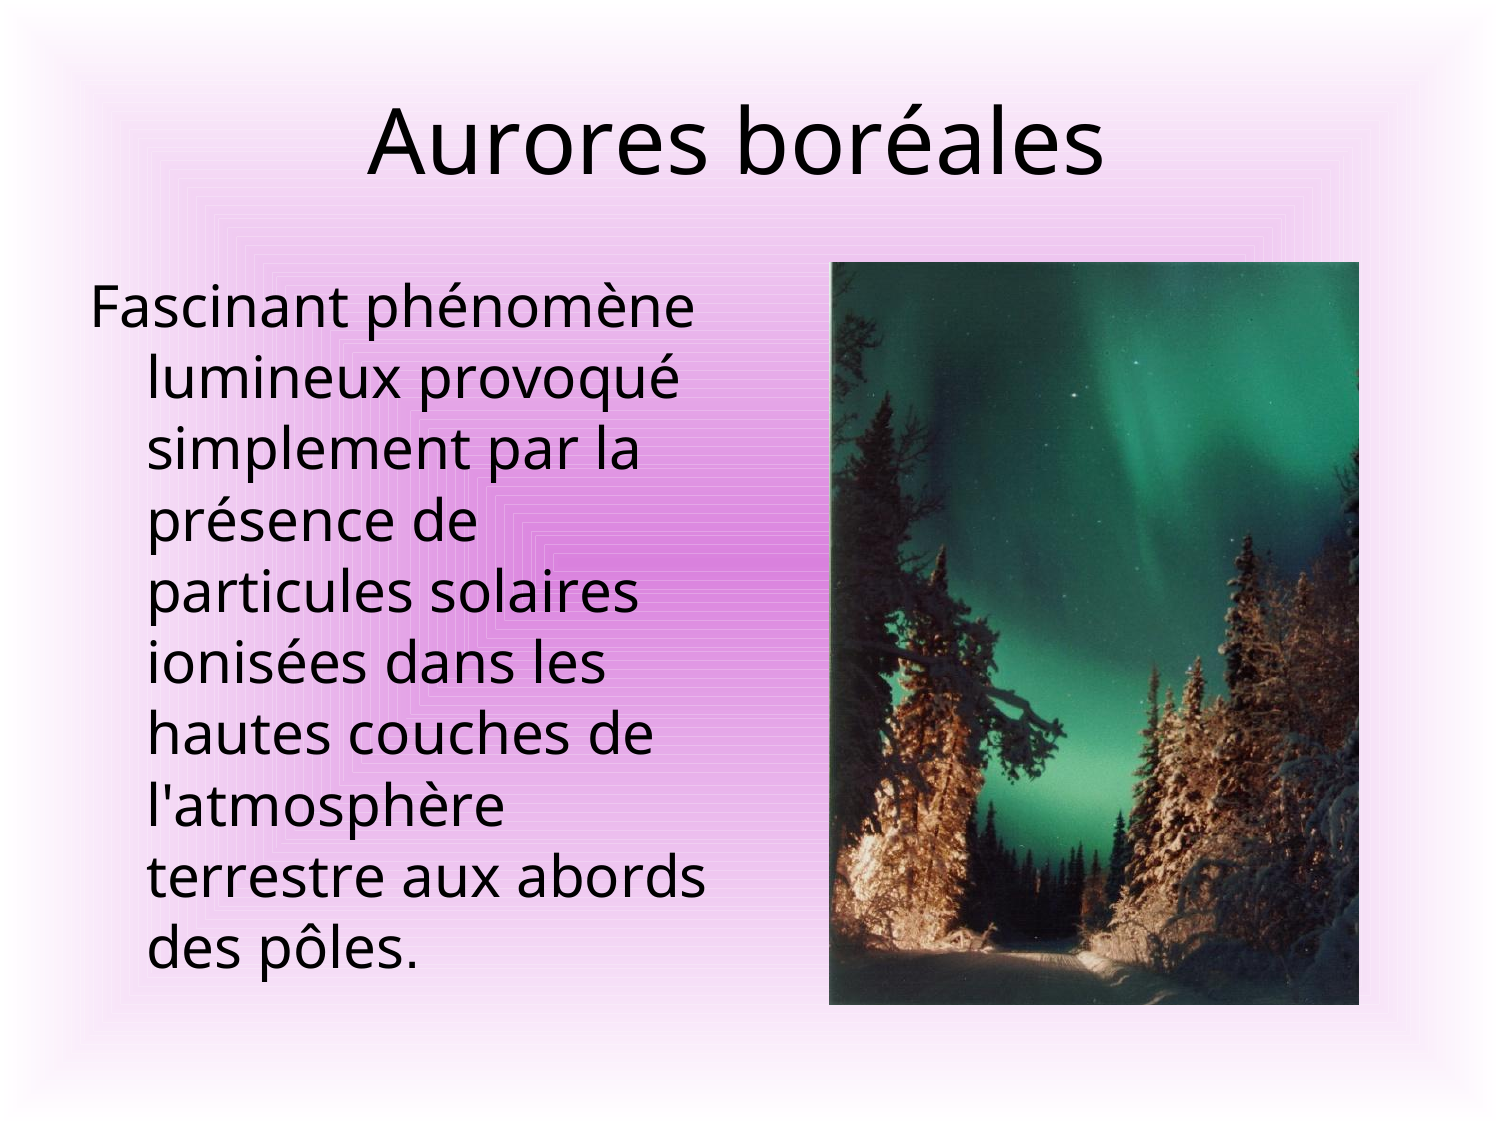

# Aurores boréales
Fascinant phénomène lumineux provoqué simplement par la présence de particules solaires ionisées dans les hautes couches de l'atmosphère terrestre aux abords des pôles.